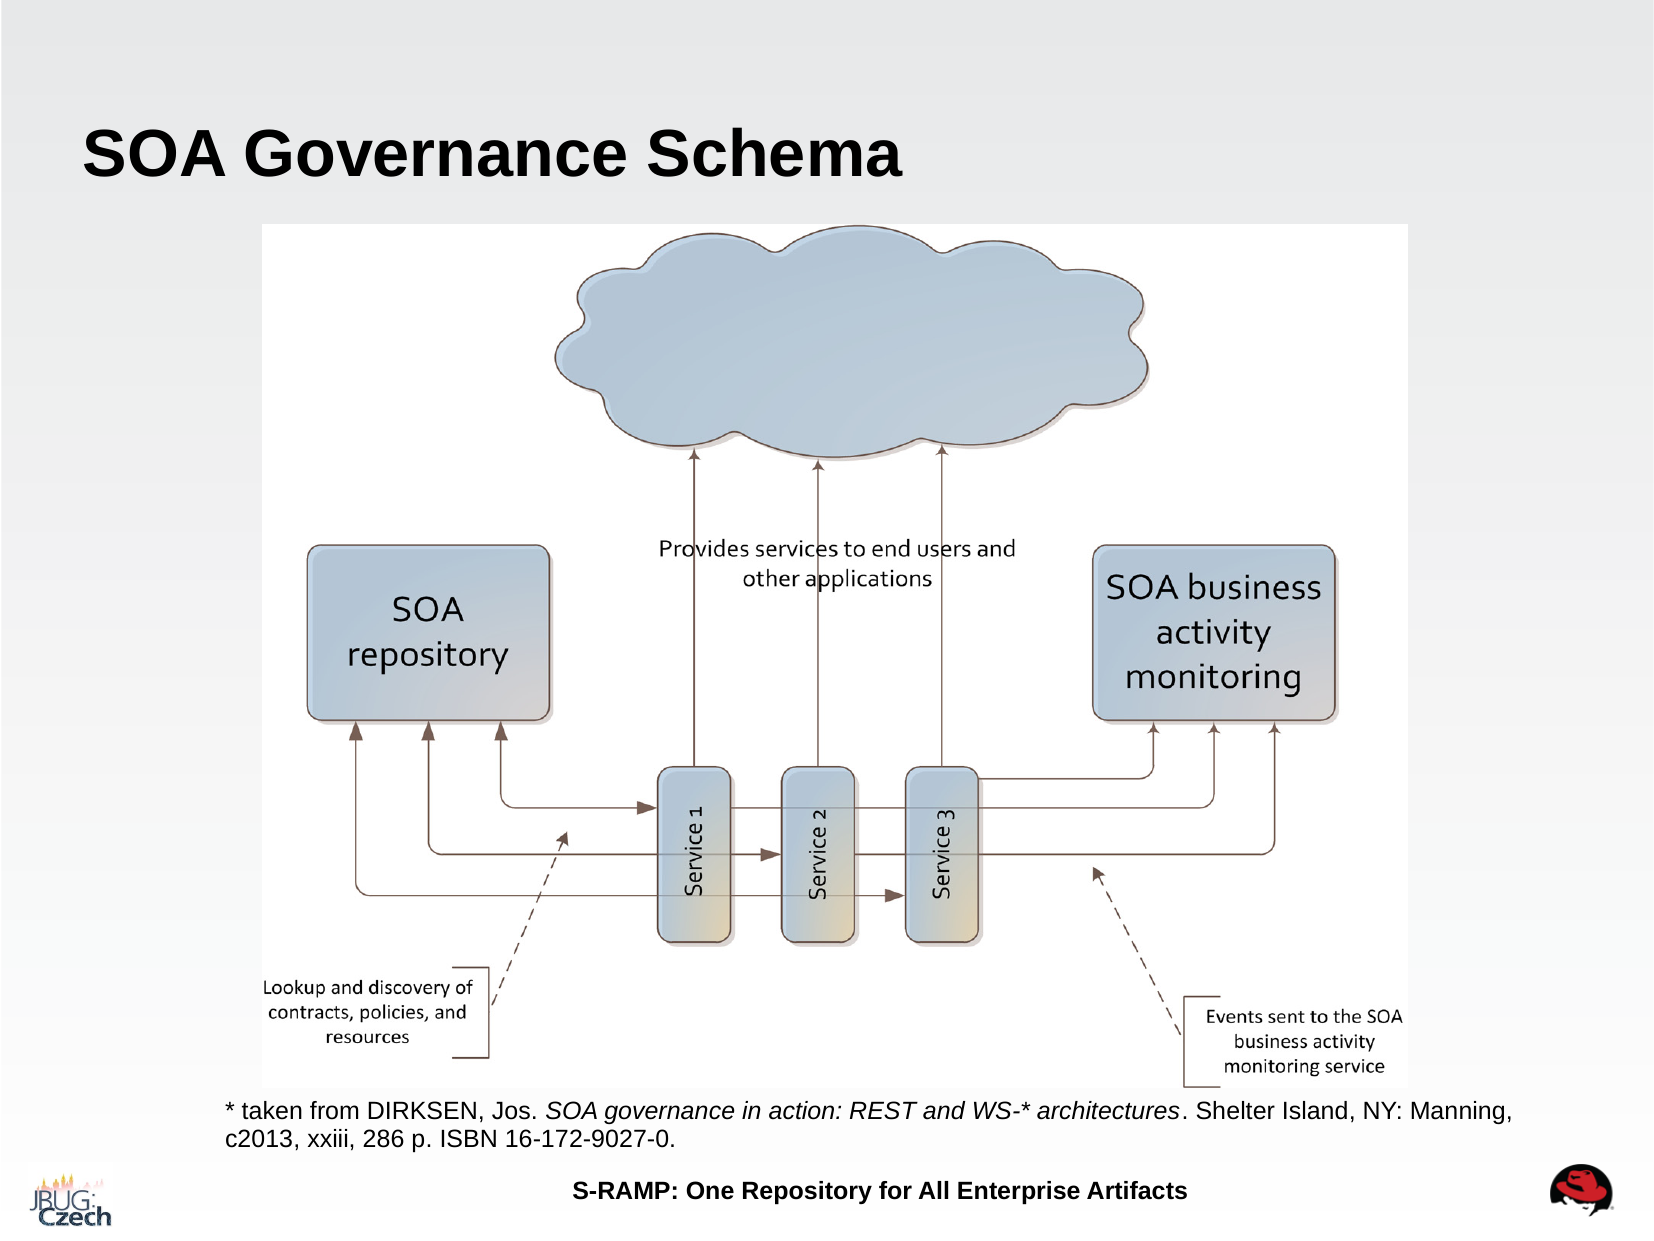

# SOA Governance Schema
* taken from DIRKSEN, Jos. SOA governance in action: REST and WS-* architectures. Shelter Island, NY: Manning, c2013, xxiii, 286 p. ISBN 16-172-9027-0.